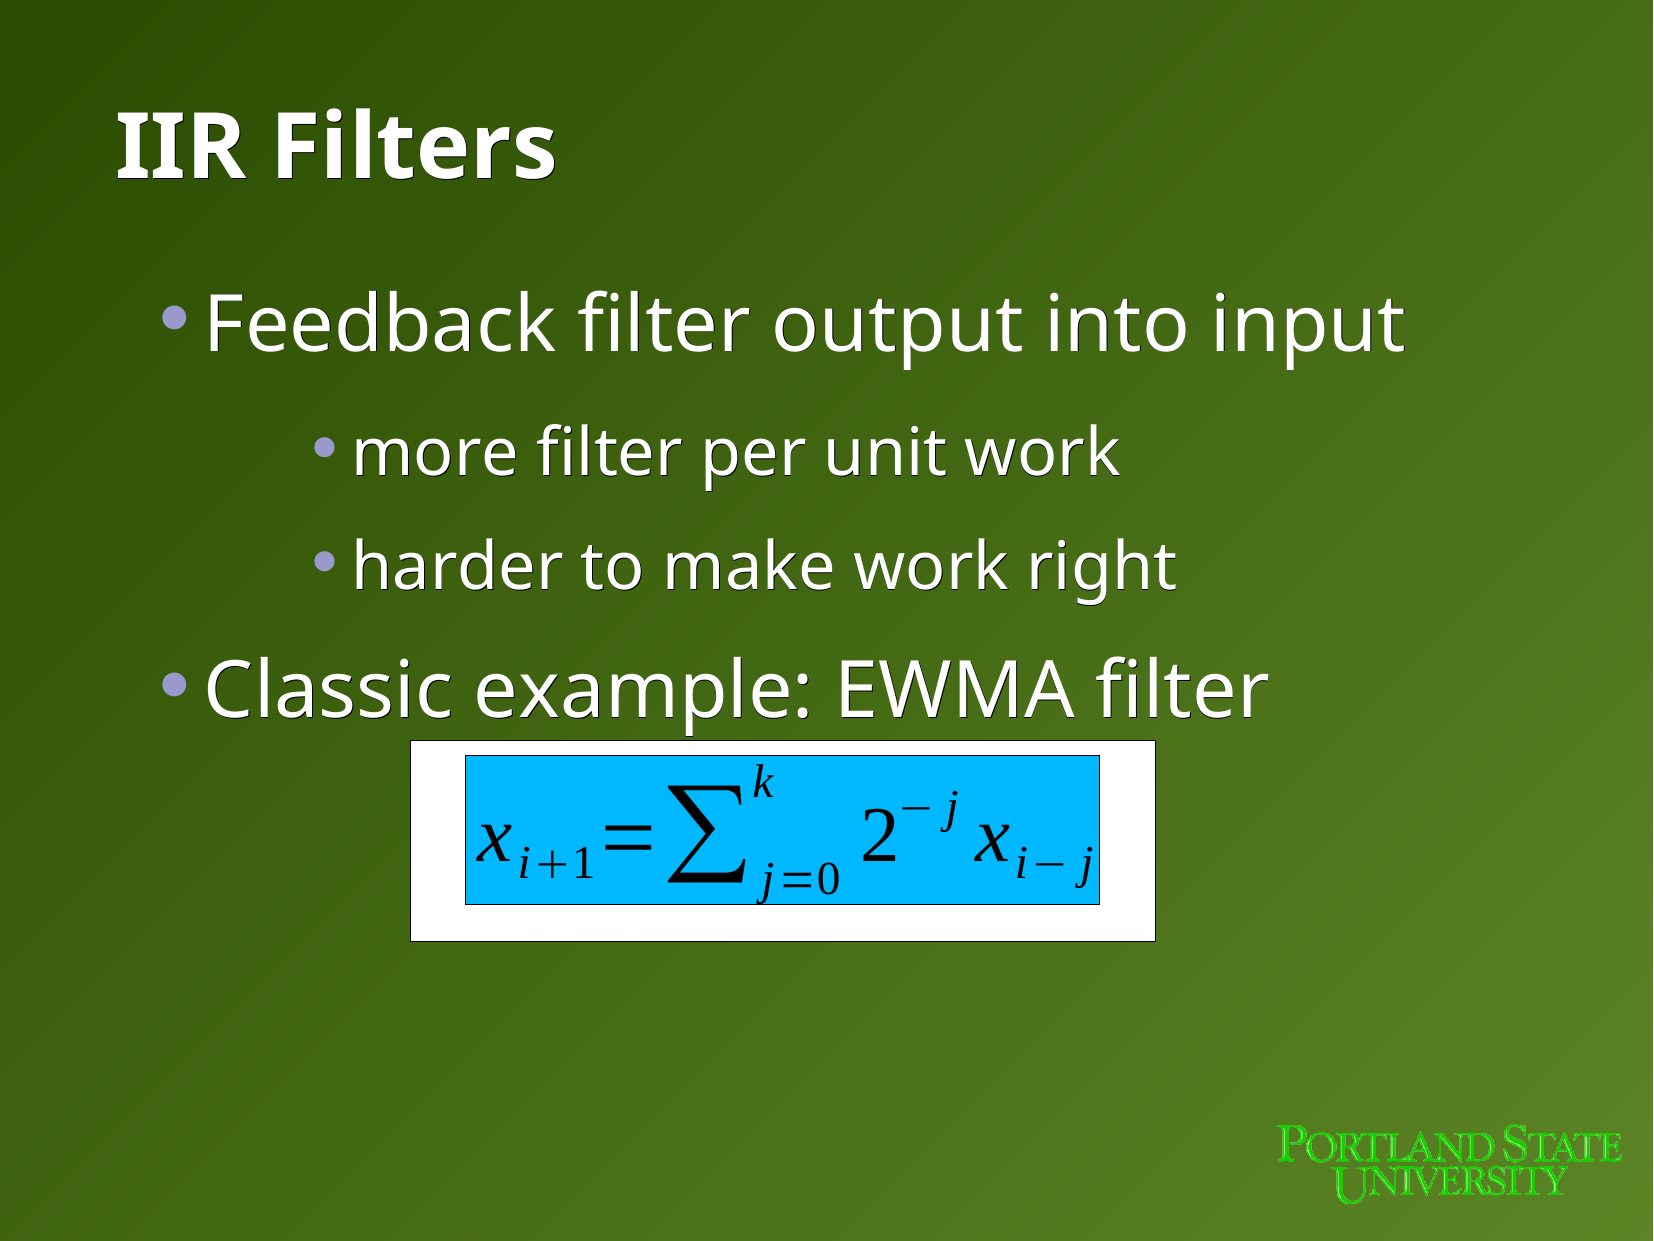

# IIR Filters
Feedback filter output into input
more filter per unit work
harder to make work right
Classic example: EWMA filter